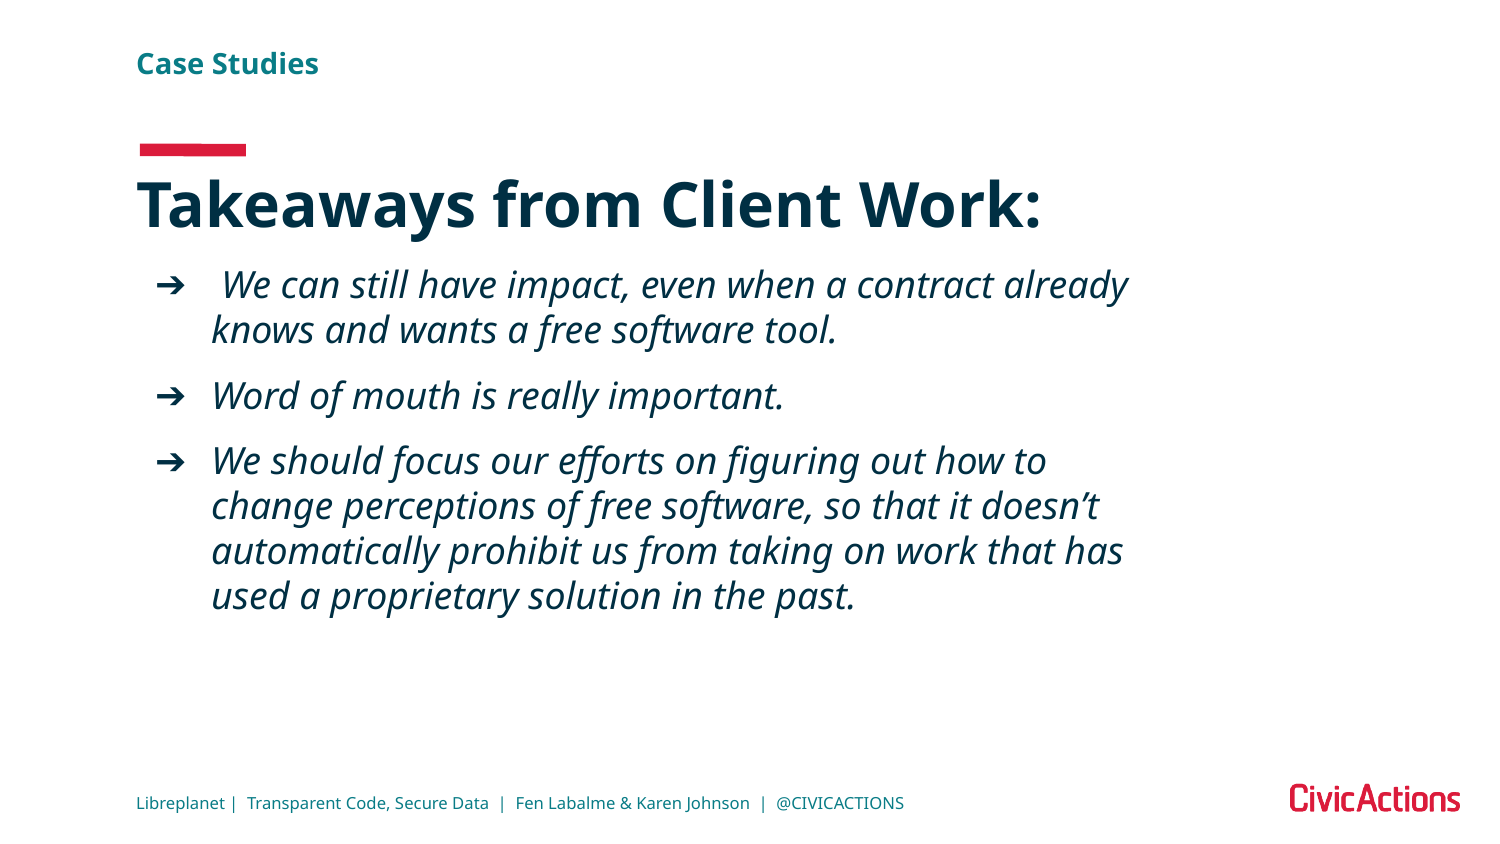

# Case Studies
Takeaways from Client Work:
 We can still have impact, even when a contract already knows and wants a free software tool.
Word of mouth is really important.
We should focus our efforts on figuring out how to change perceptions of free software, so that it doesn’t automatically prohibit us from taking on work that has used a proprietary solution in the past.
Libreplanet | Transparent Code, Secure Data | Fen Labalme & Karen Johnson | @CIVICACTIONS